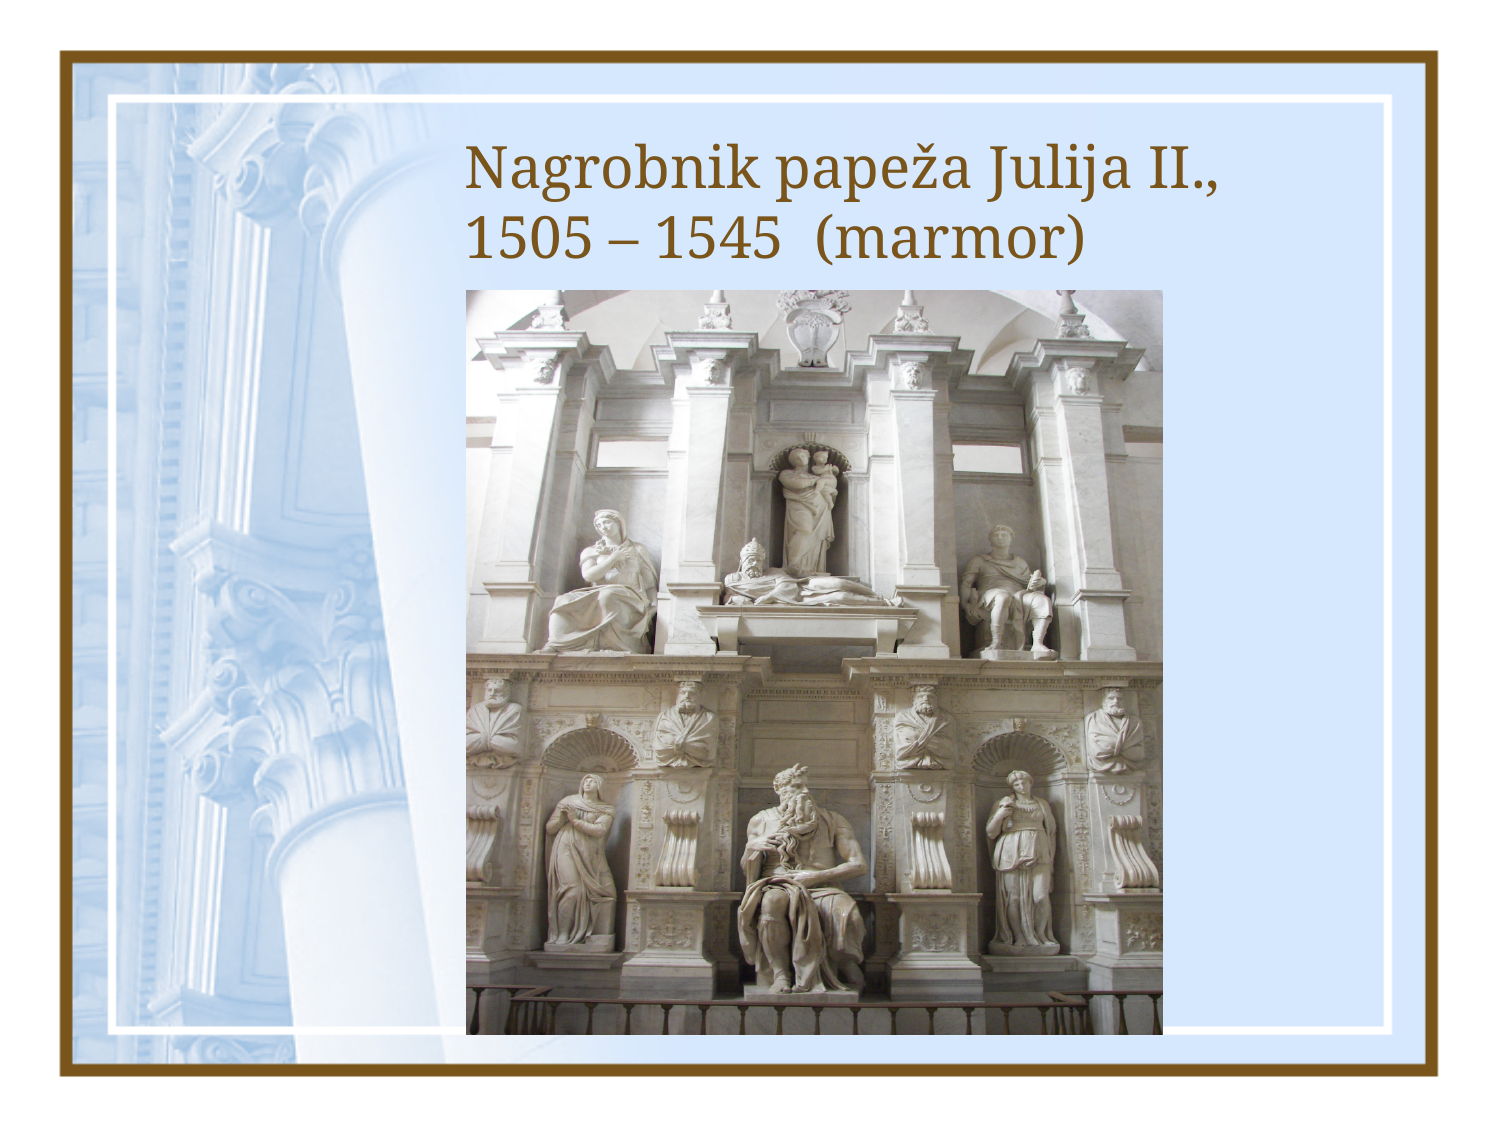

# Nagrobnik papeža Julija II., 1505 – 1545 (marmor)